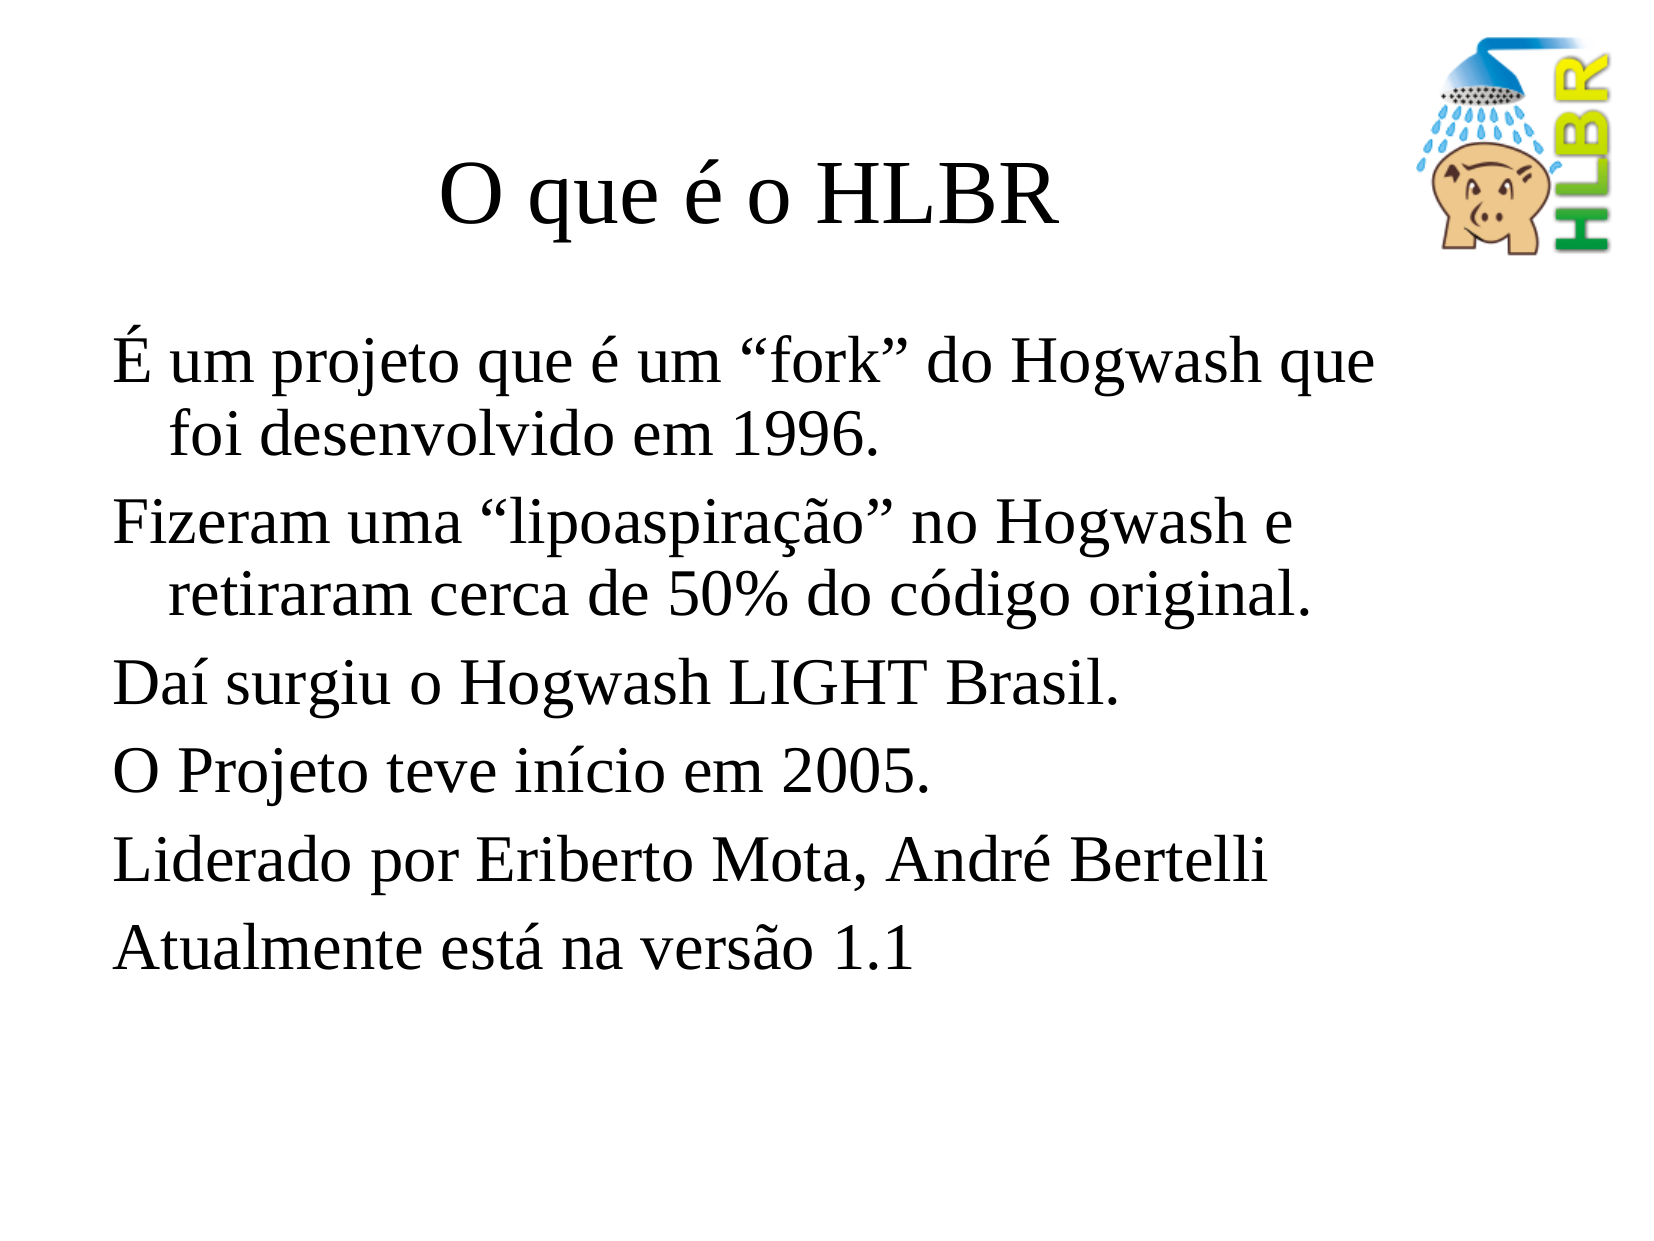

# O que é o HLBR
É um projeto que é um “fork” do Hogwash que foi desenvolvido em 1996.
Fizeram uma “lipoaspiração” no Hogwash e retiraram cerca de 50% do código original.
Daí surgiu o Hogwash LIGHT Brasil.
O Projeto teve início em 2005.
Liderado por Eriberto Mota, André Bertelli
Atualmente está na versão 1.1